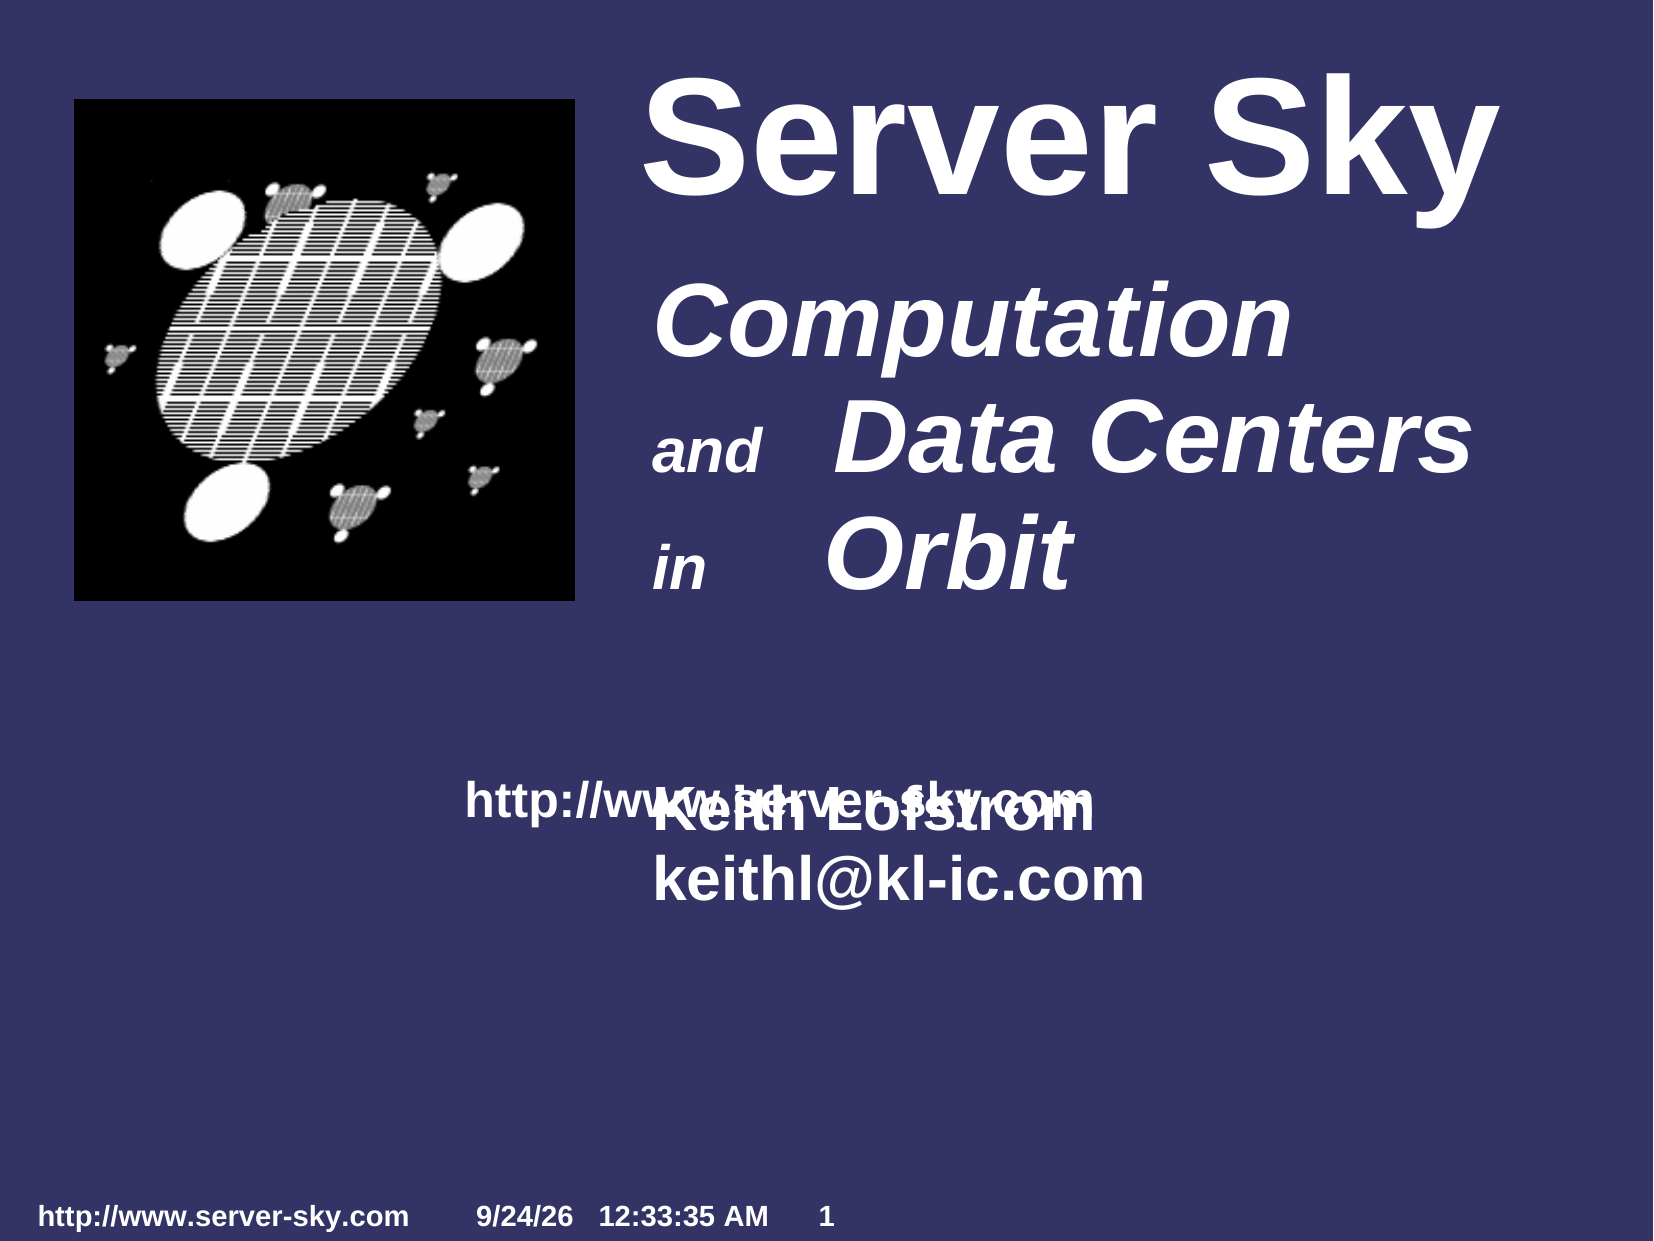

# Server Sky
Computation
and Data Centers
in Orbit
Keith Lofstrom
keithl@kl-ic.com
http://www.server-sky.com